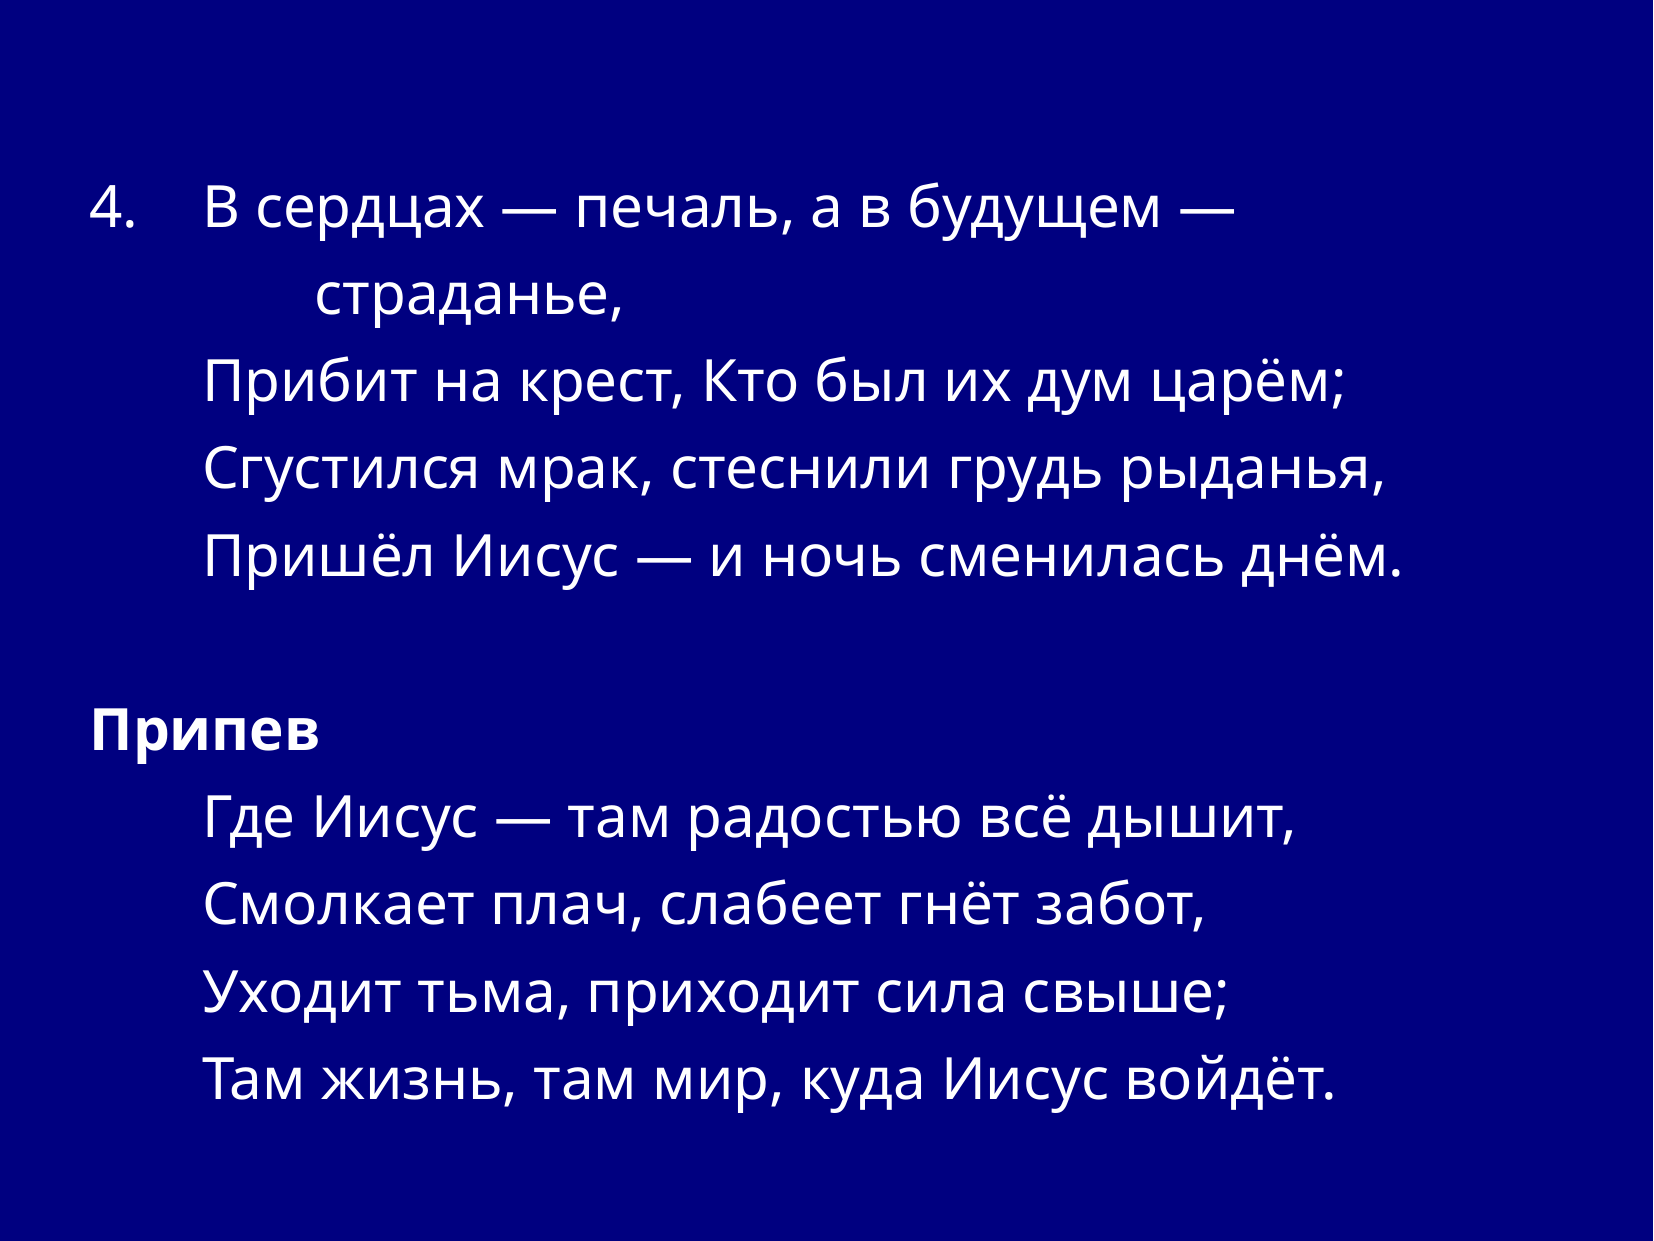

4.	В сердцах — печаль, а в будущем —
		страданье,
	Прибит на крест, Кто был их дум царём;
	Сгустился мрак, стеснили грудь рыданья,
	Пришёл Иисус — и ночь сменилась днём.
Припев
	Где Иисус — там радостью всё дышит,
	Смолкает плач, слабеет гнёт забот,
	Уходит тьма, приходит сила свыше;
	Там жизнь, там мир, куда Иисус войдёт.